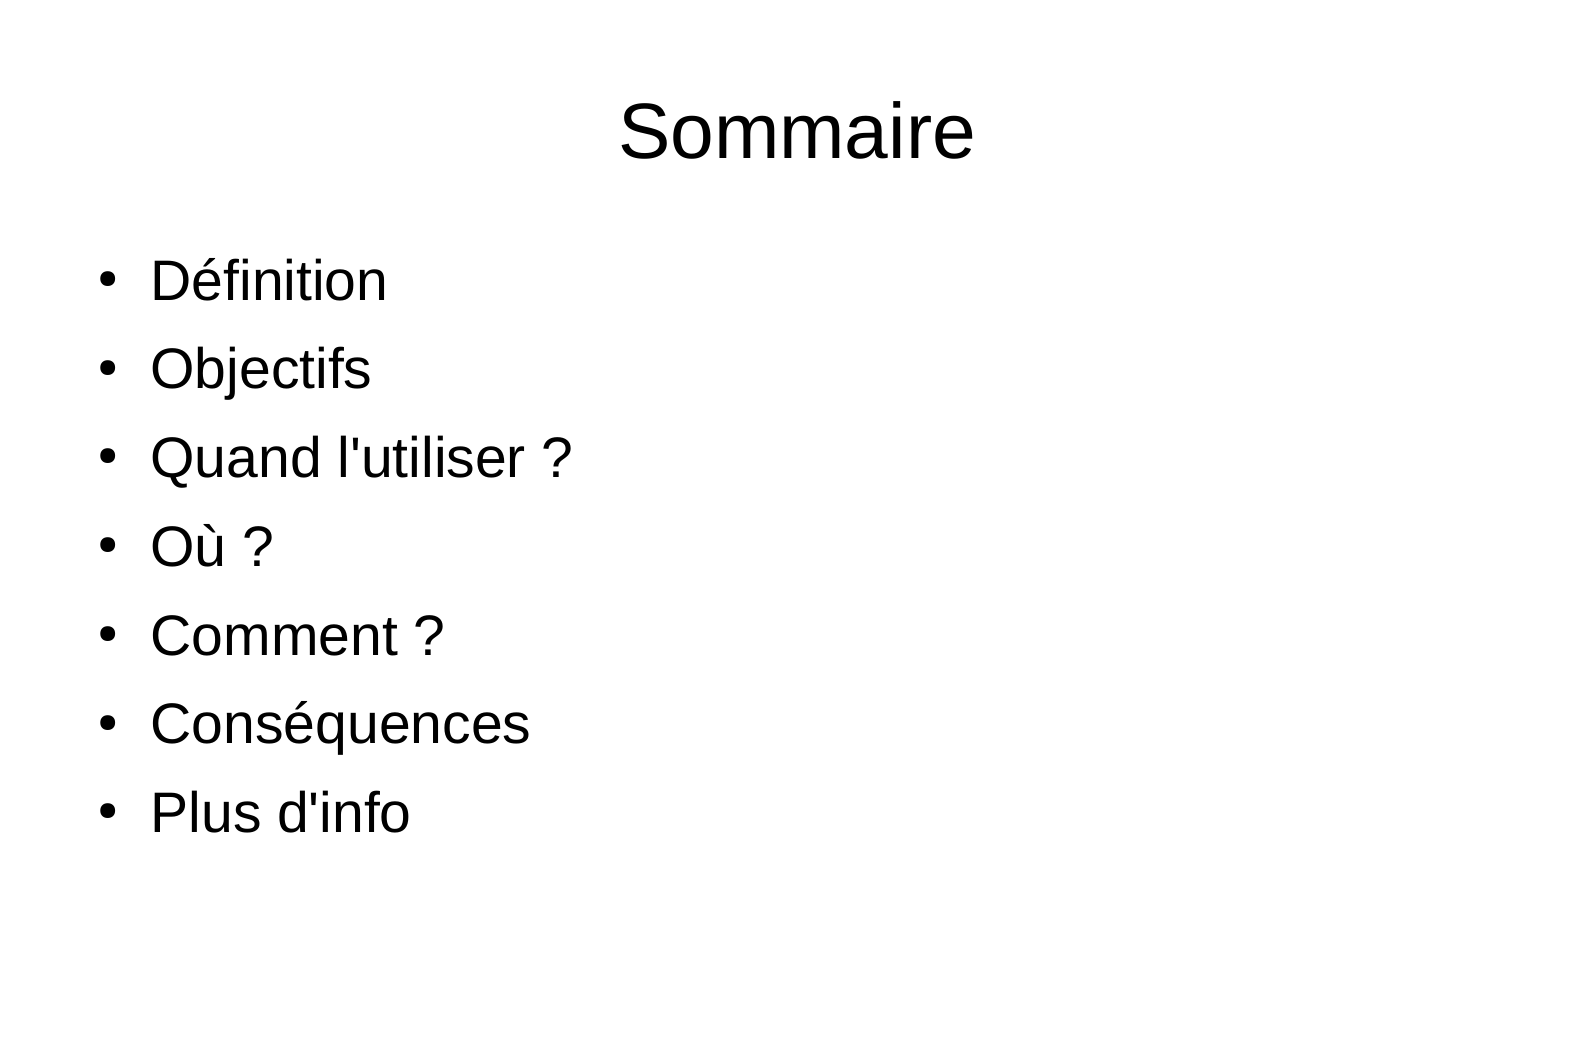

# Sommaire
Définition
Objectifs
Quand l'utiliser ?
Où ?
Comment ?
Conséquences
Plus d'info